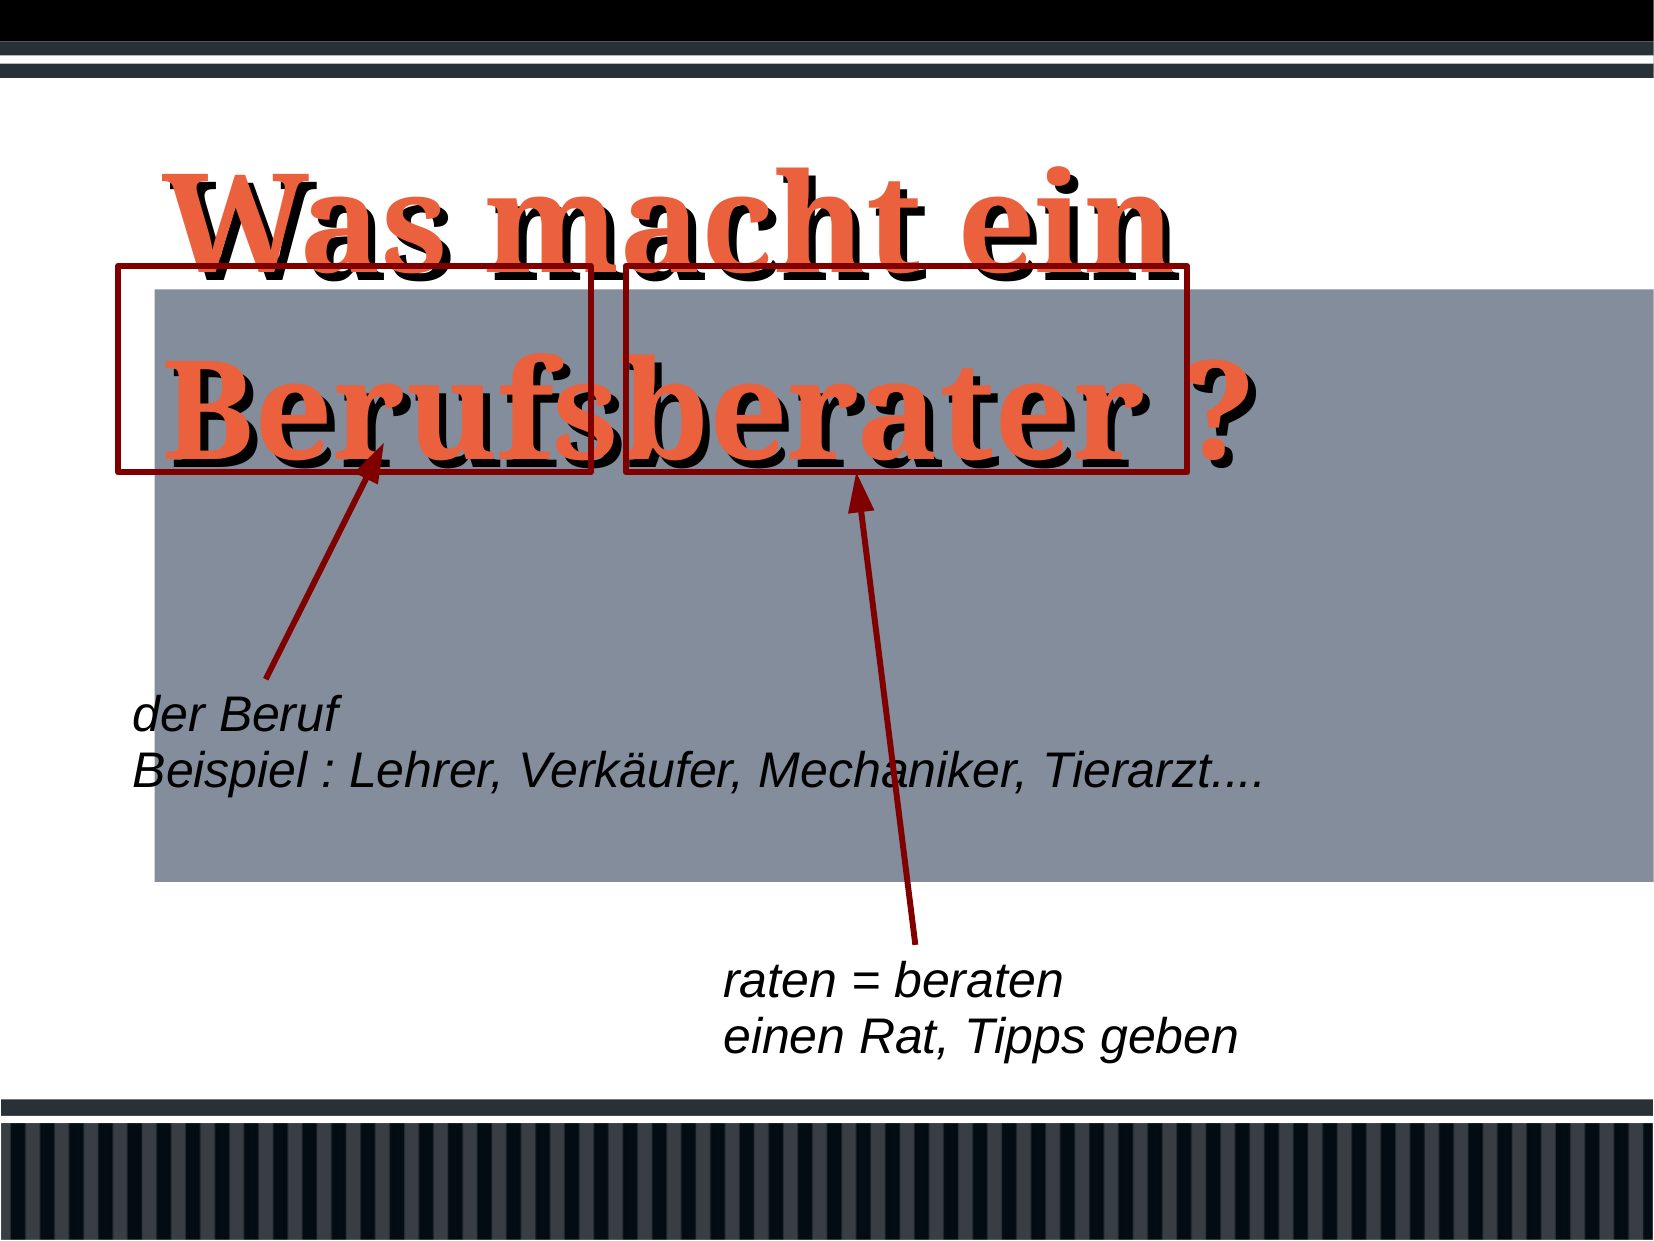

Was macht ein Berufsberater ?
der Beruf
Beispiel : Lehrer, Verkäufer, Mechaniker, Tierarzt....
raten = beraten
einen Rat, Tipps geben